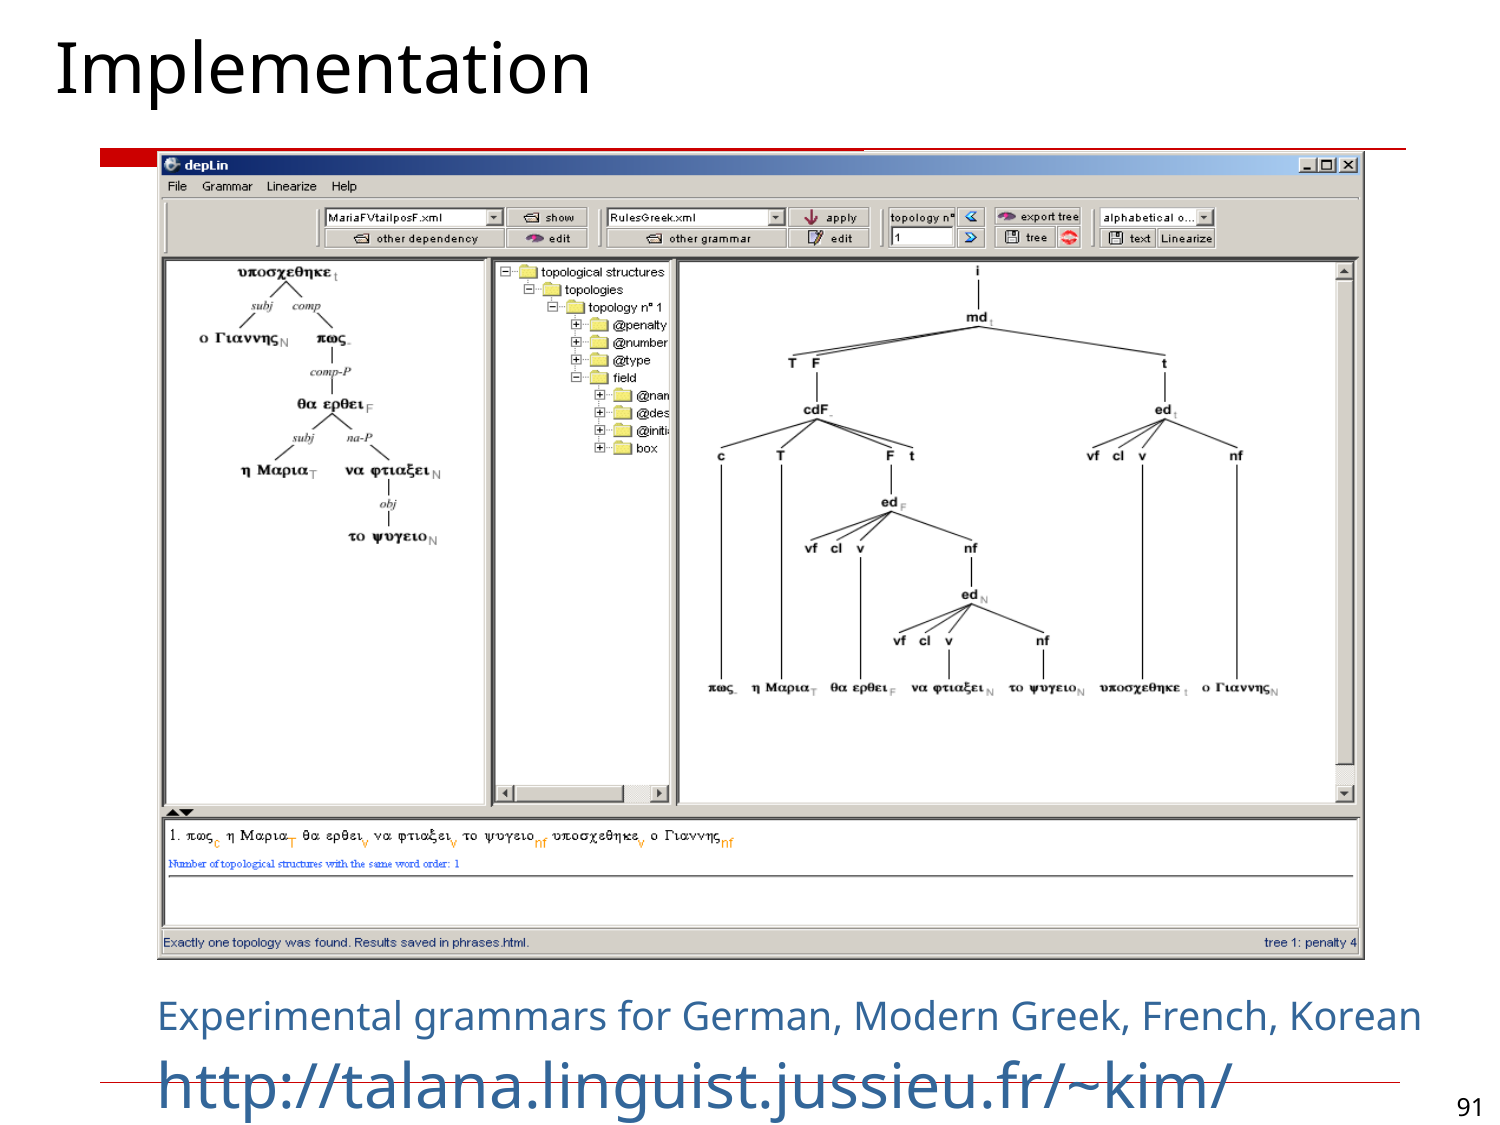

# Implementation
Experimental grammars for German, Modern Greek, French, Korean
http://talana.linguist.jussieu.fr/~kim/deplin/
91